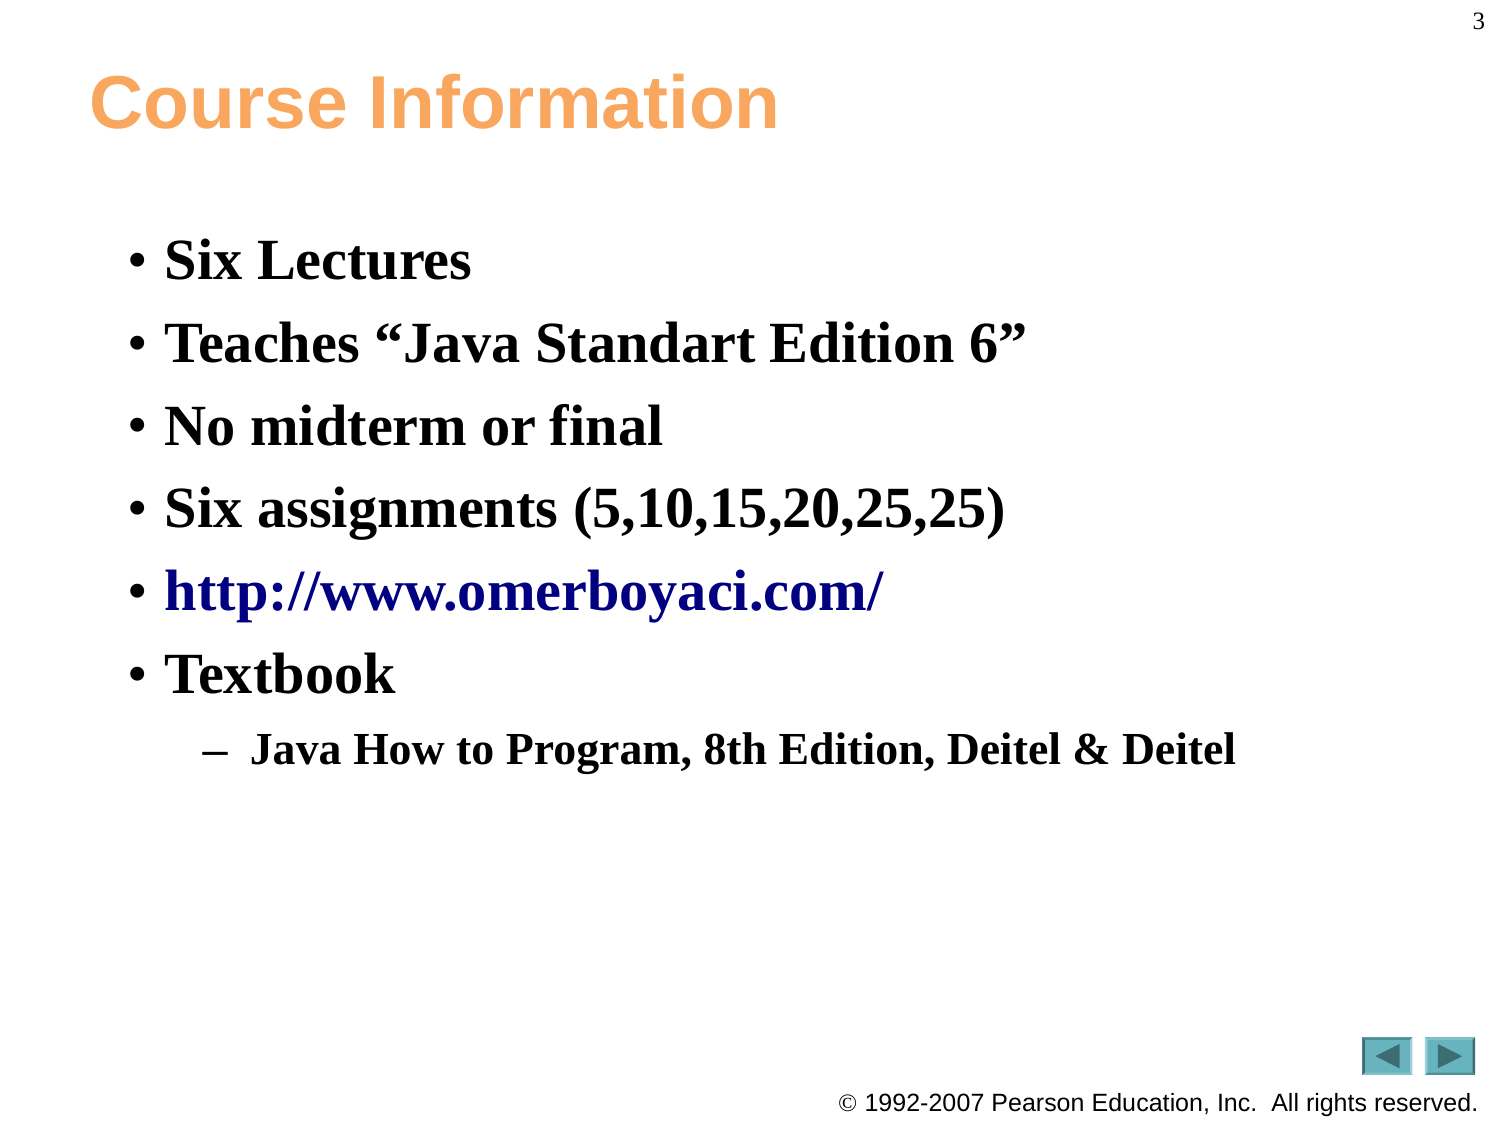

3
# Course Information
Six Lectures
Teaches “Java Standart Edition 6”
No midterm or final
Six assignments (5,10,15,20,25,25)
http://www.omerboyaci.com/
Textbook
Java How to Program, 8th Edition, Deitel & Deitel